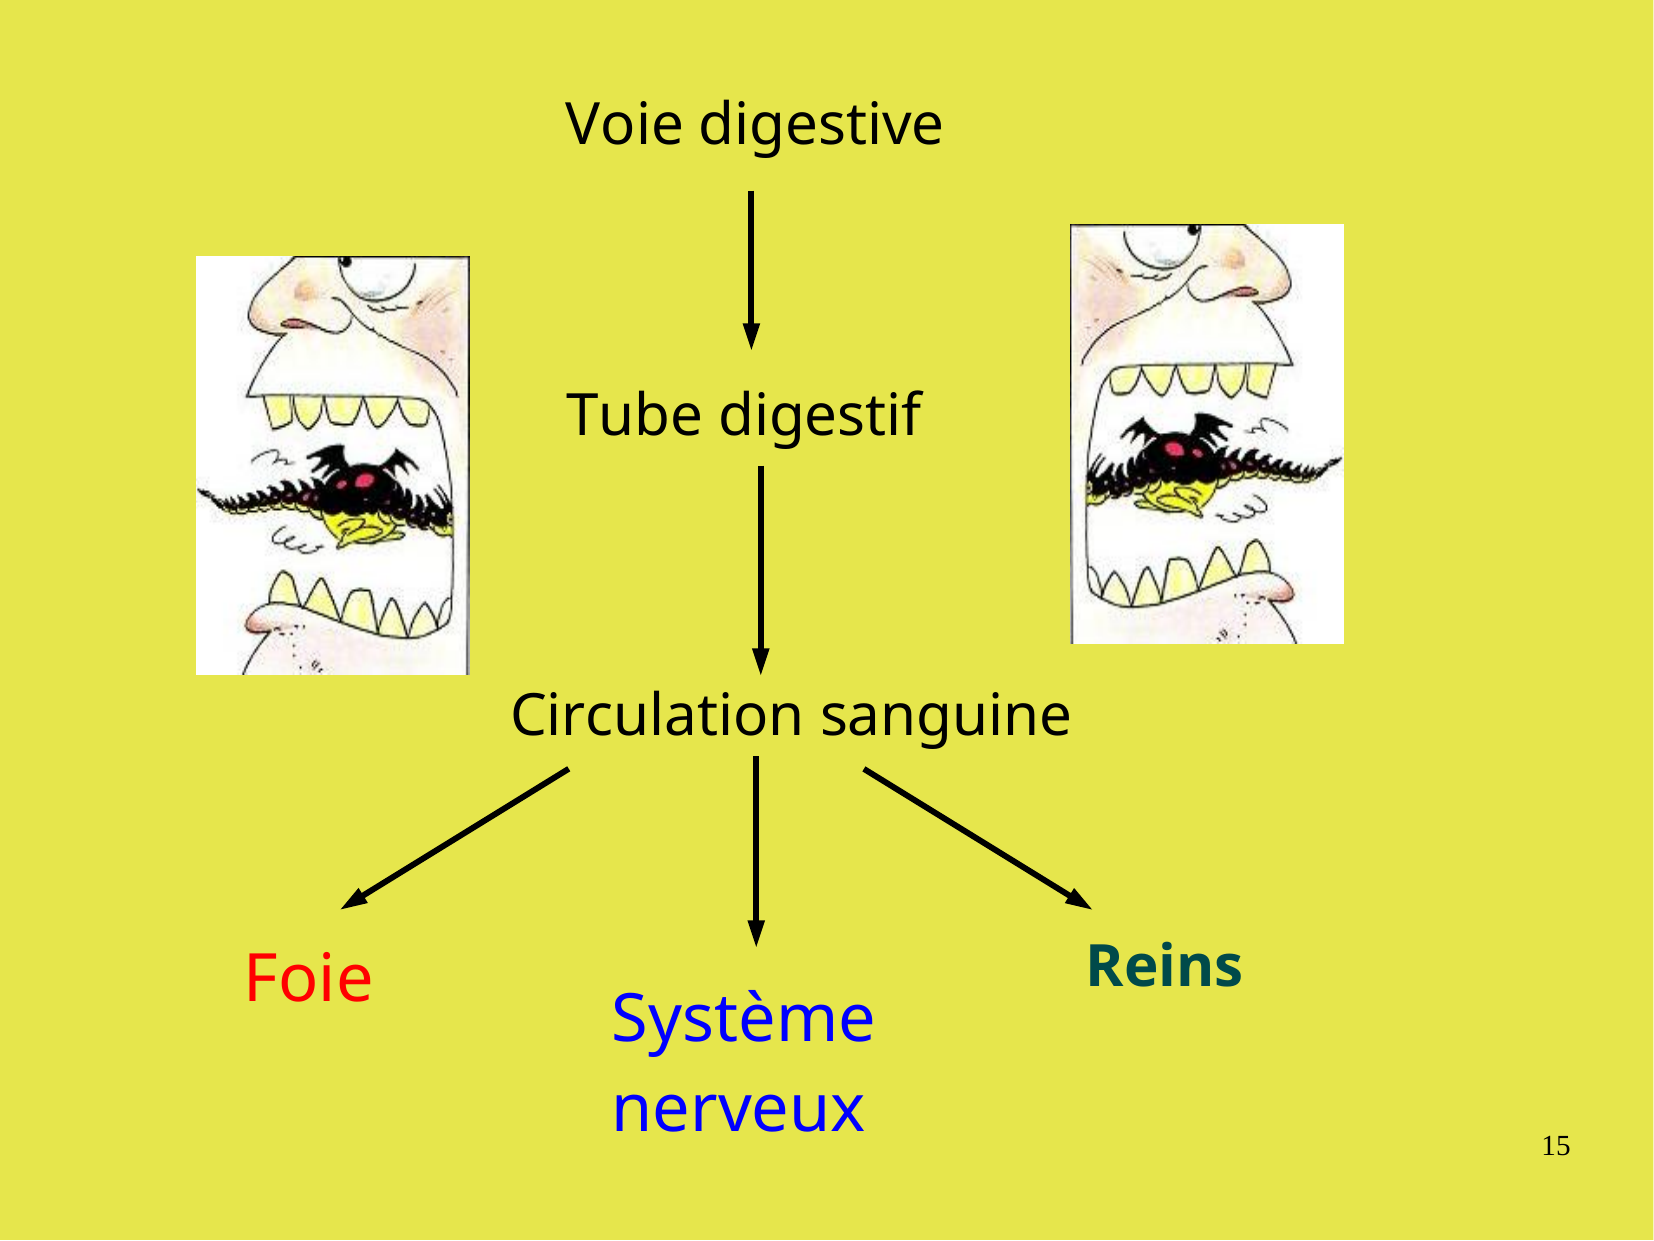

Voie digestive
Tube digestif
Circulation sanguine
Reins
Foie
Système nerveux
15